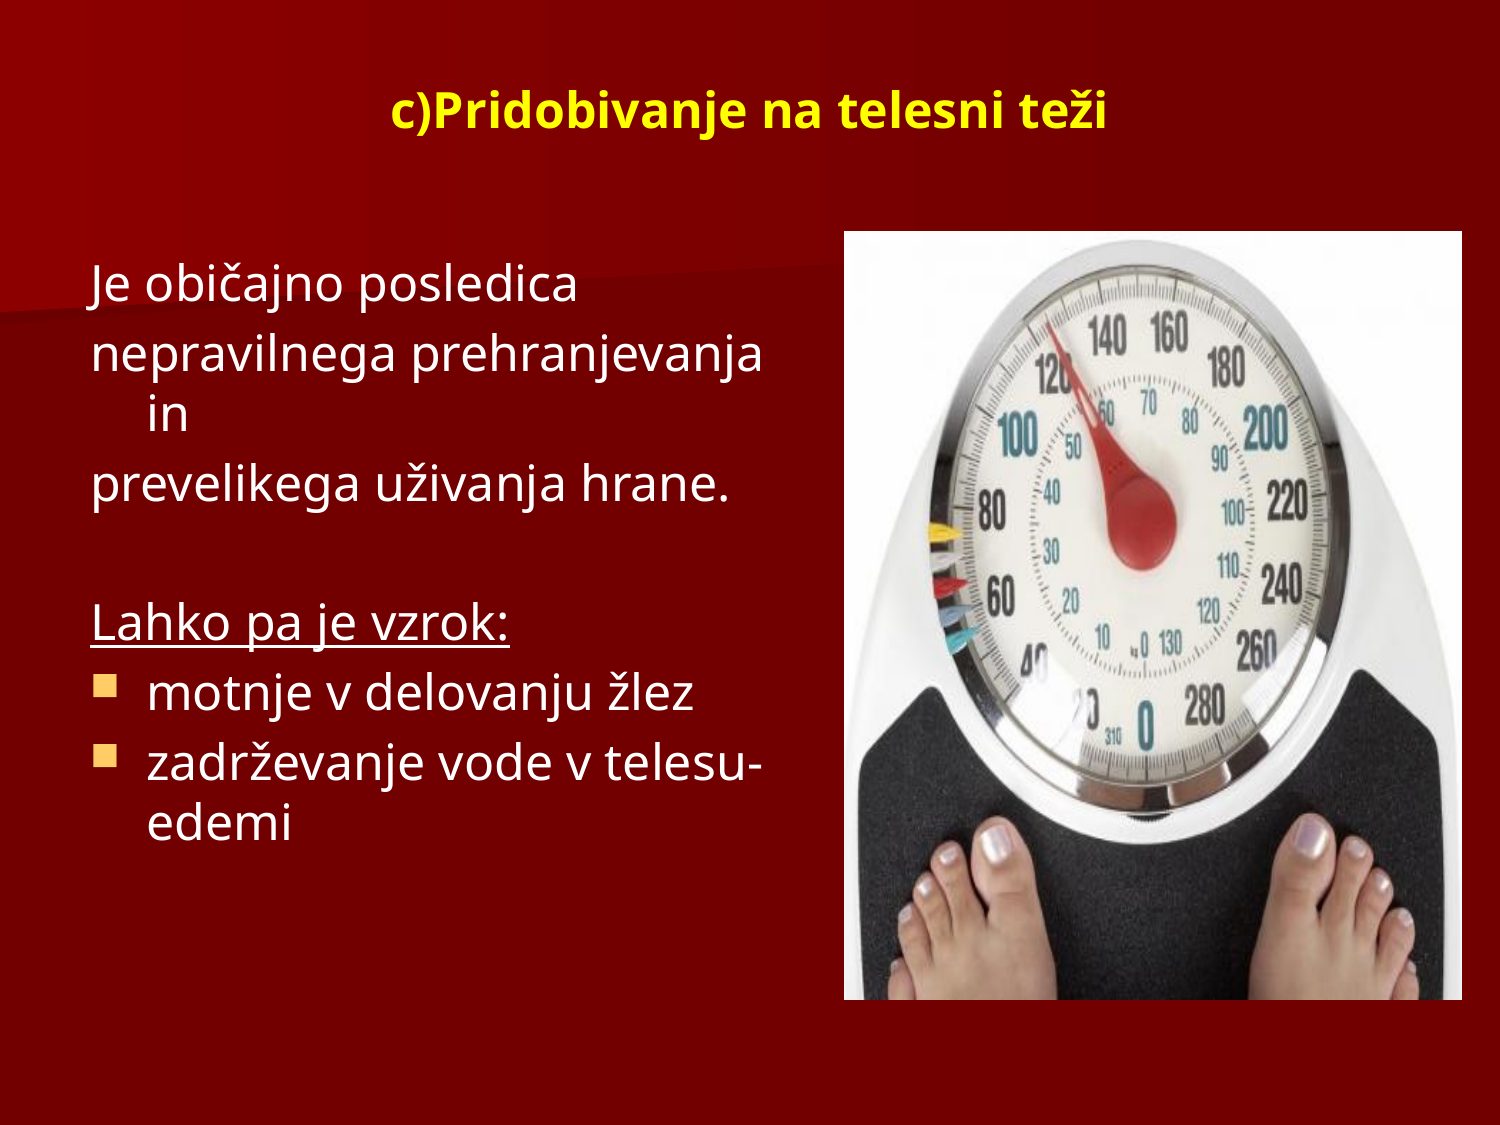

# c)Pridobivanje na telesni teži
Je običajno posledica
nepravilnega prehranjevanja in
prevelikega uživanja hrane.
Lahko pa je vzrok:
motnje v delovanju žlez
zadrževanje vode v telesu-edemi